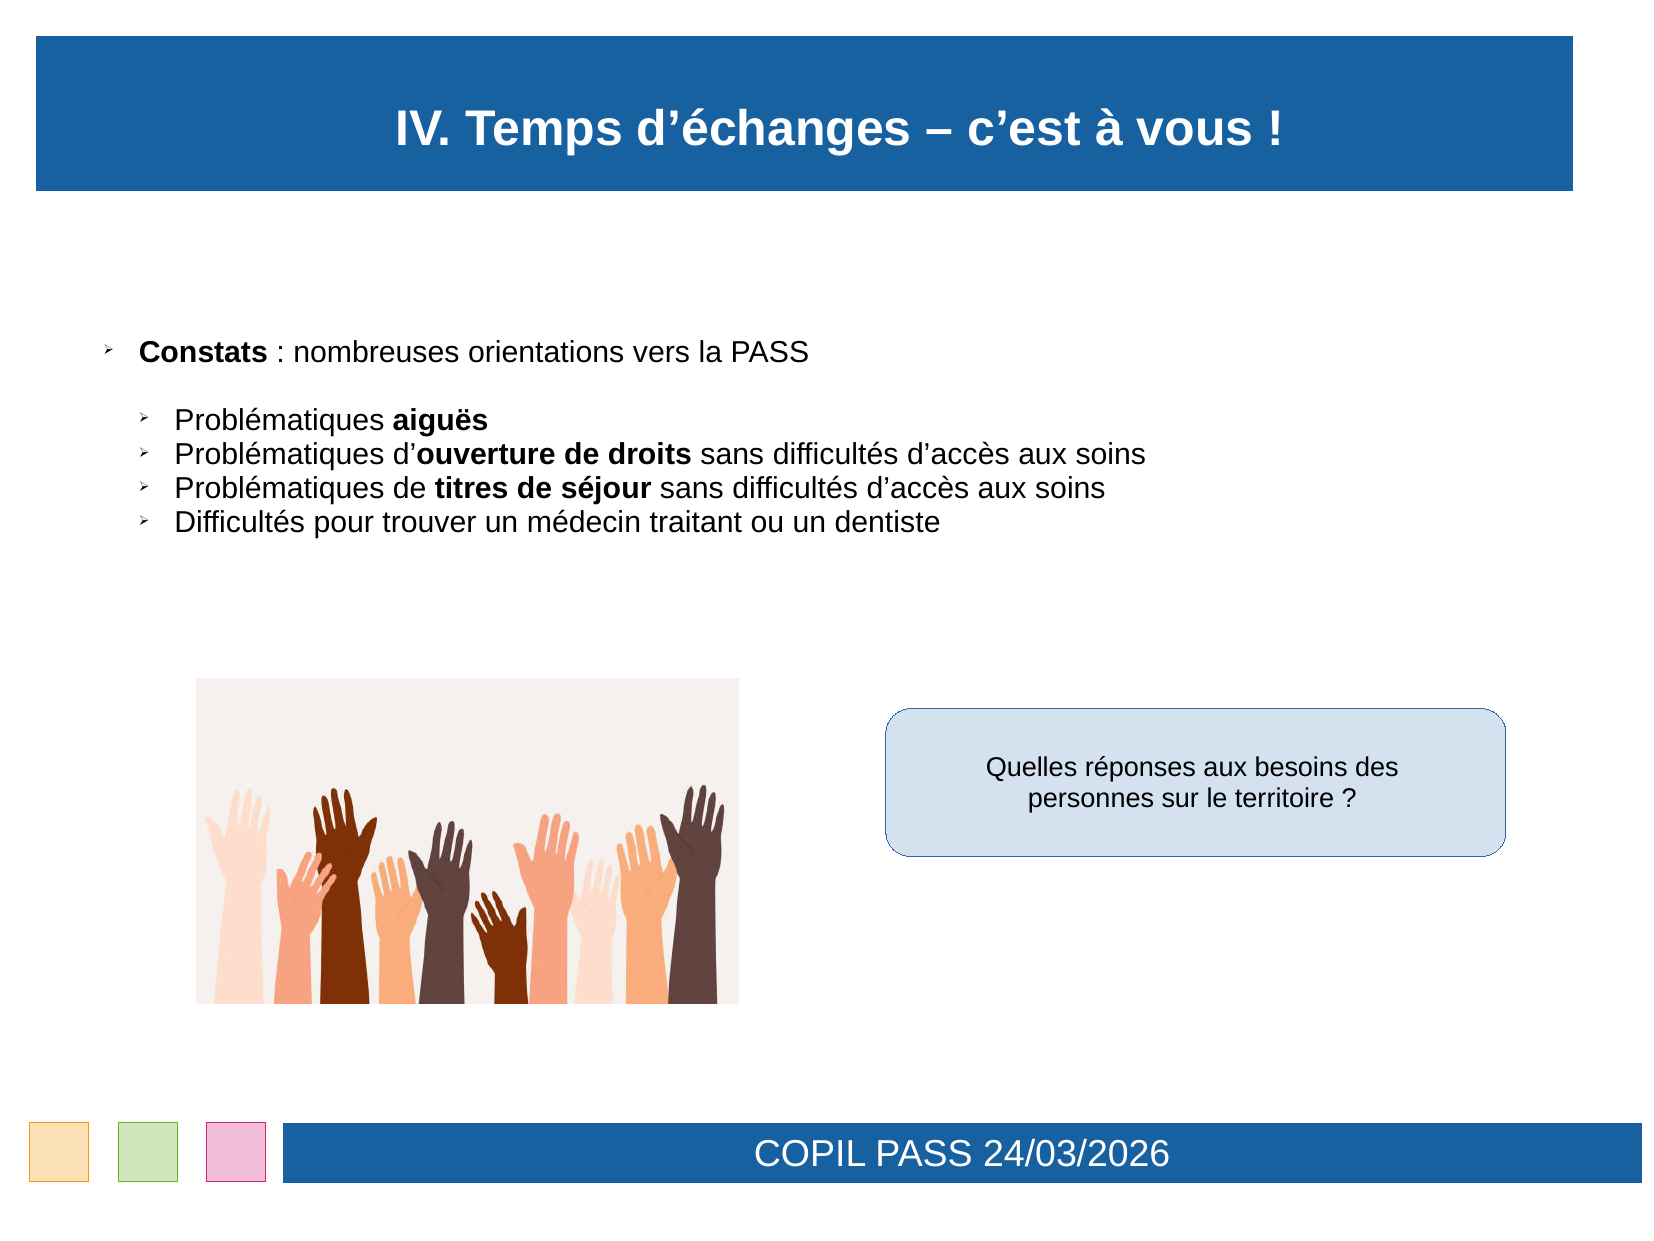

# IV. Temps d’échanges – c’est à vous !
Constats : nombreuses orientations vers la PASS
Problématiques aiguës
Problématiques d’ouverture de droits sans difficultés d’accès aux soins
Problématiques de titres de séjour sans difficultés d’accès aux soins
Difficultés pour trouver un médecin traitant ou un dentiste
Quelles réponses aux besoins des
personnes sur le territoire ?
COPIL PASS 24/03/2026